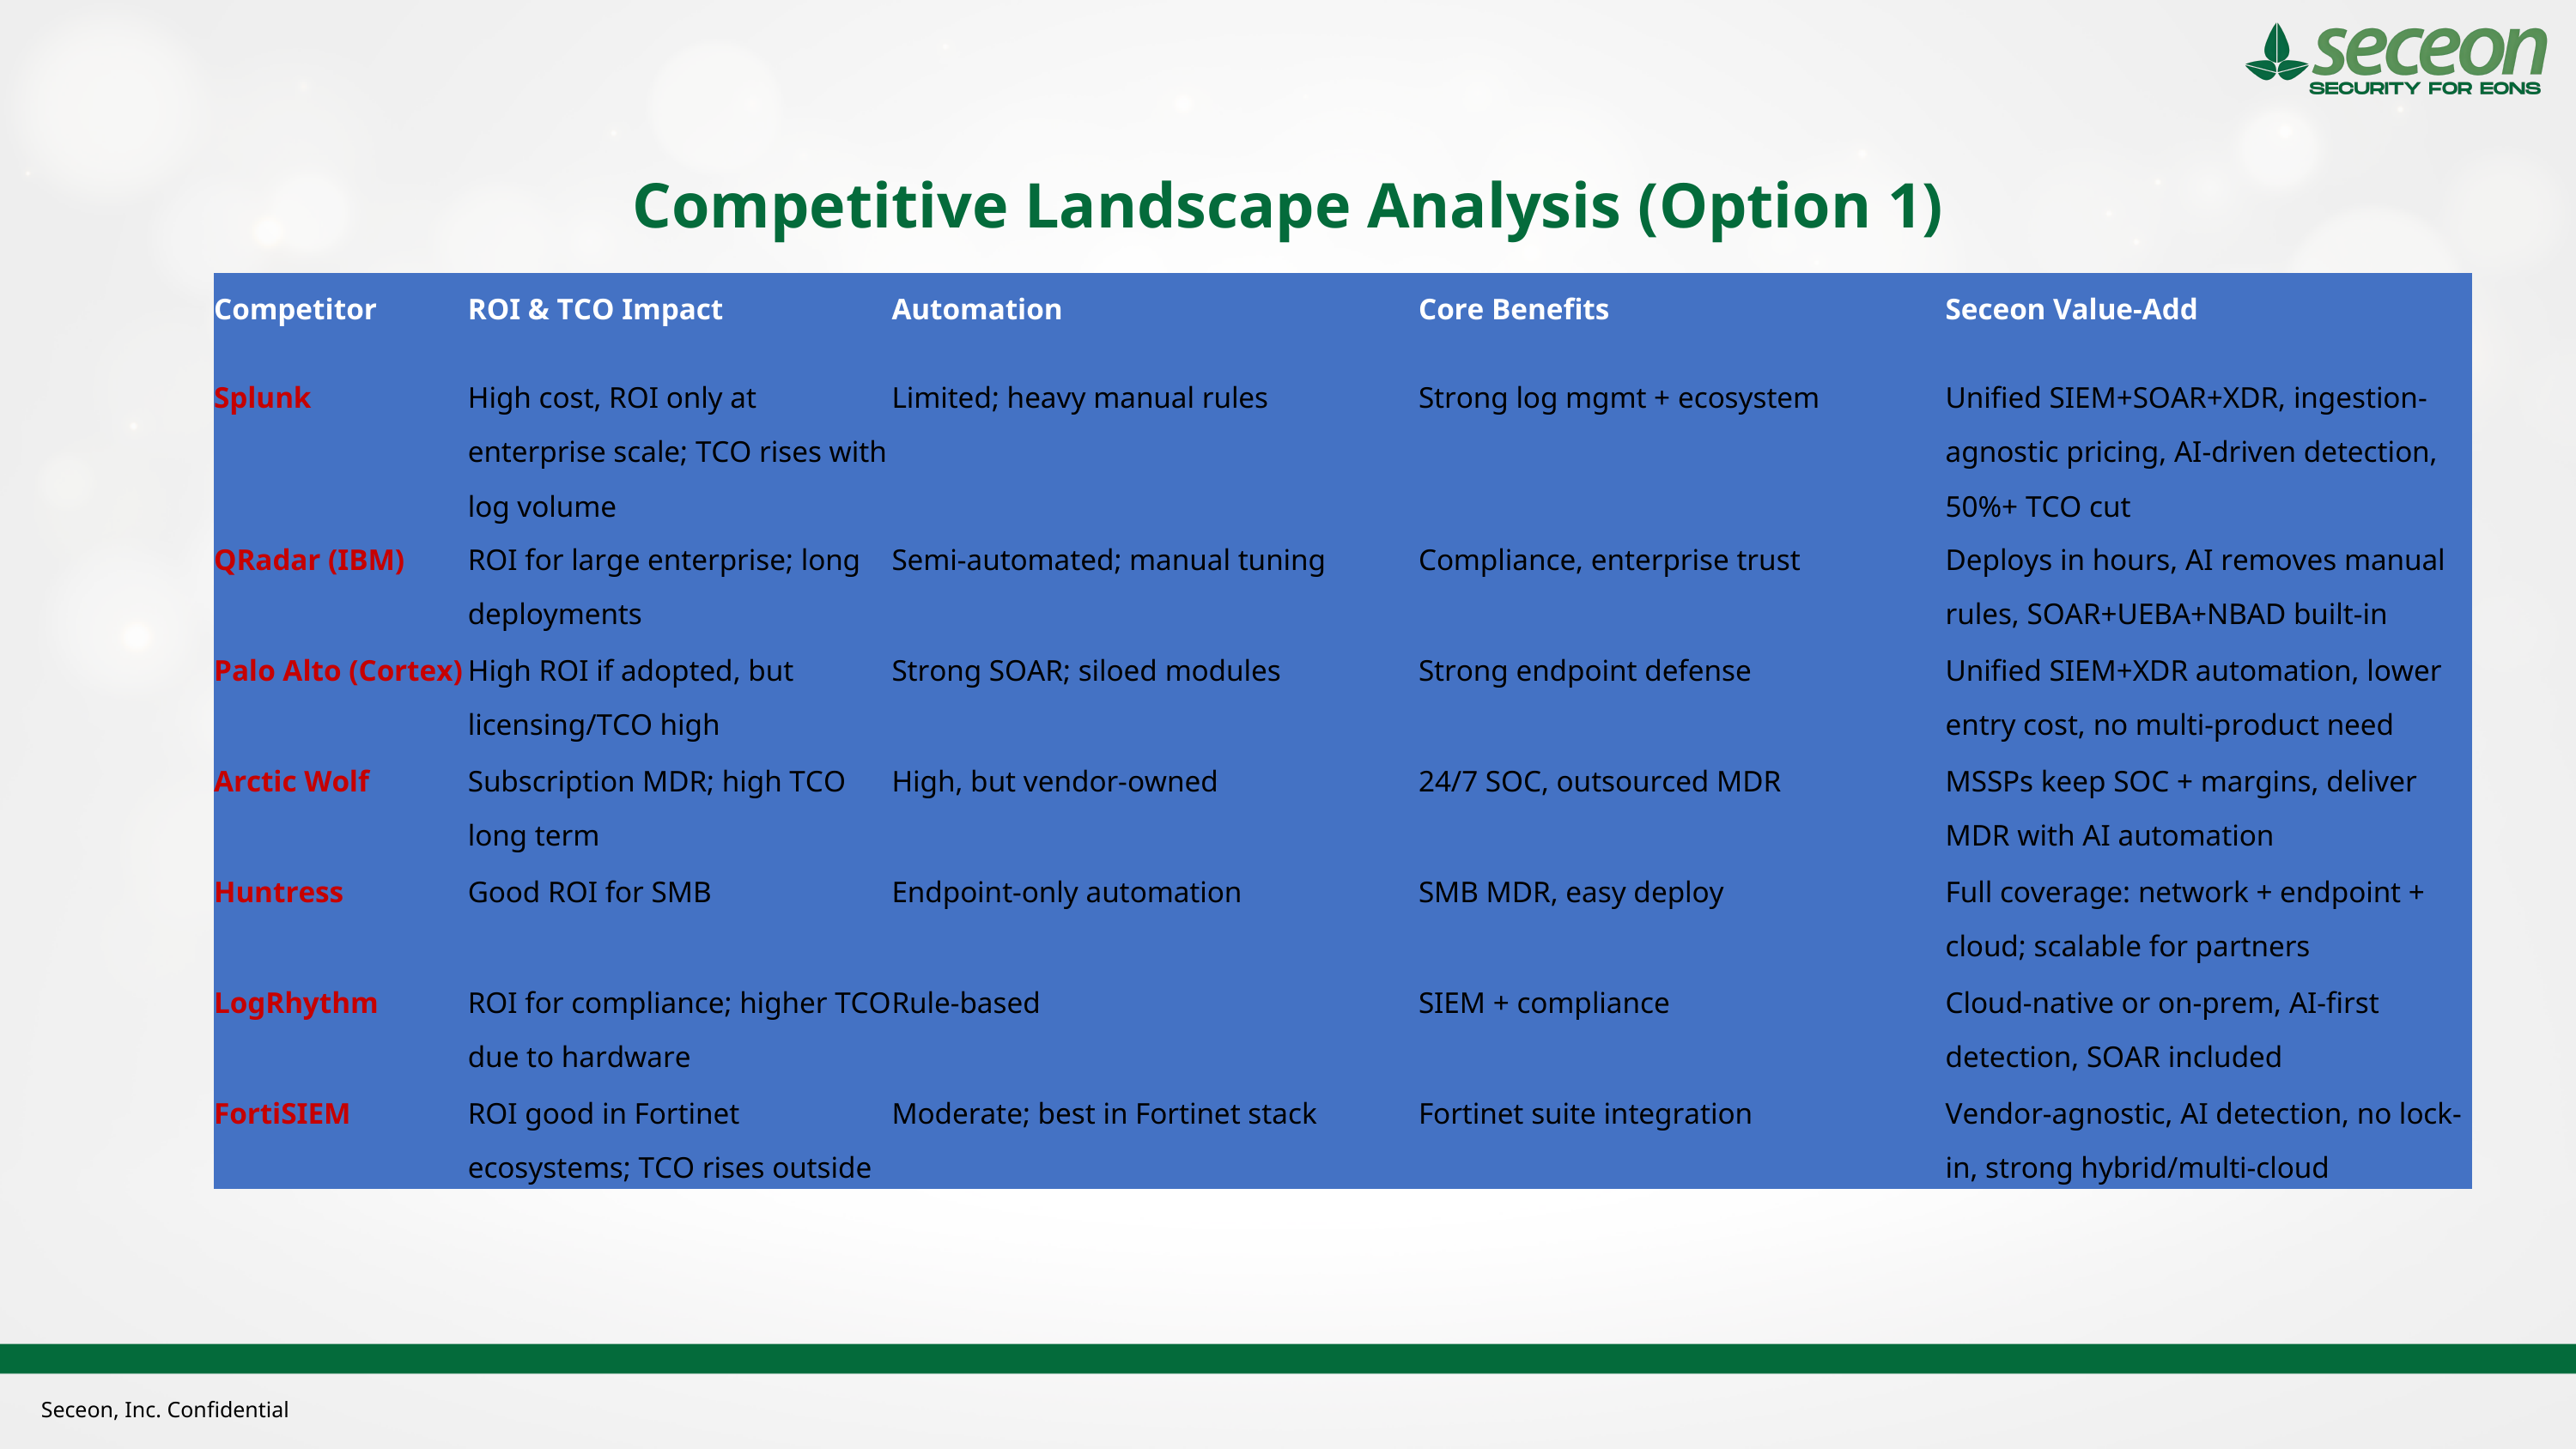

Competitive Landscape Analysis​ (Option 1)
| Competitor | ROI & TCO Impact | Automation | Core Benefits | Seceon Value-Add |
| --- | --- | --- | --- | --- |
| Splunk | High cost, ROI only at enterprise scale; TCO rises with log volume | Limited; heavy manual rules | Strong log mgmt + ecosystem | Unified SIEM+SOAR+XDR, ingestion-agnostic pricing, AI-driven detection, 50%+ TCO cut |
| QRadar (IBM) | ROI for large enterprise; long deployments | Semi-automated; manual tuning | Compliance, enterprise trust | Deploys in hours, AI removes manual rules, SOAR+UEBA+NBAD built-in |
| Palo Alto (Cortex) | High ROI if adopted, but licensing/TCO high | Strong SOAR; siloed modules | Strong endpoint defense | Unified SIEM+XDR automation, lower entry cost, no multi-product need |
| Arctic Wolf | Subscription MDR; high TCO long term | High, but vendor-owned | 24/7 SOC, outsourced MDR | MSSPs keep SOC + margins, deliver MDR with AI automation |
| Huntress | Good ROI for SMB | Endpoint-only automation | SMB MDR, easy deploy | Full coverage: network + endpoint + cloud; scalable for partners |
| LogRhythm | ROI for compliance; higher TCO due to hardware | Rule-based | SIEM + compliance | Cloud-native or on-prem, AI-first detection, SOAR included |
| FortiSIEM | ROI good in Fortinet ecosystems; TCO rises outside | Moderate; best in Fortinet stack | Fortinet suite integration | Vendor-agnostic, AI detection, no lock-in, strong hybrid/multi-cloud |